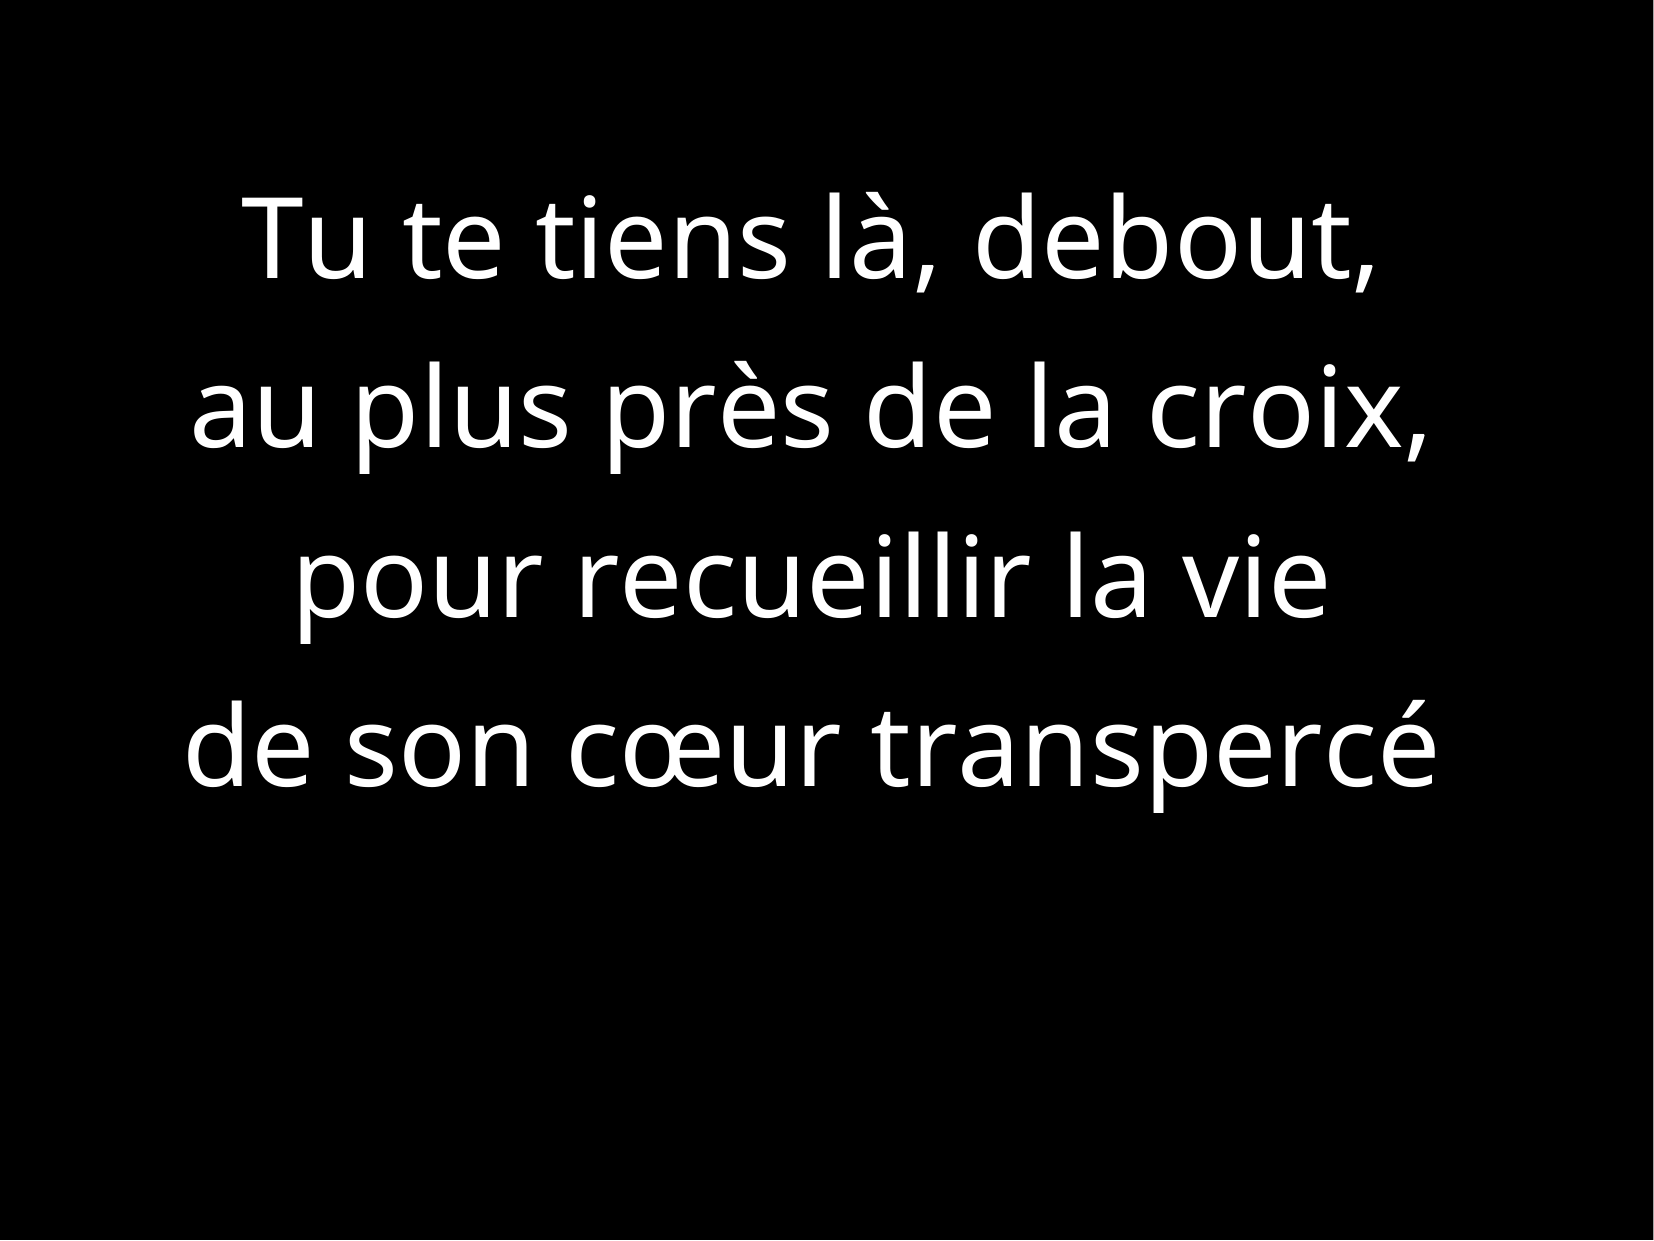

# Tu te tiens là, debout,
au plus près de la croix,
pour recueillir la vie
de son cœur transpercé